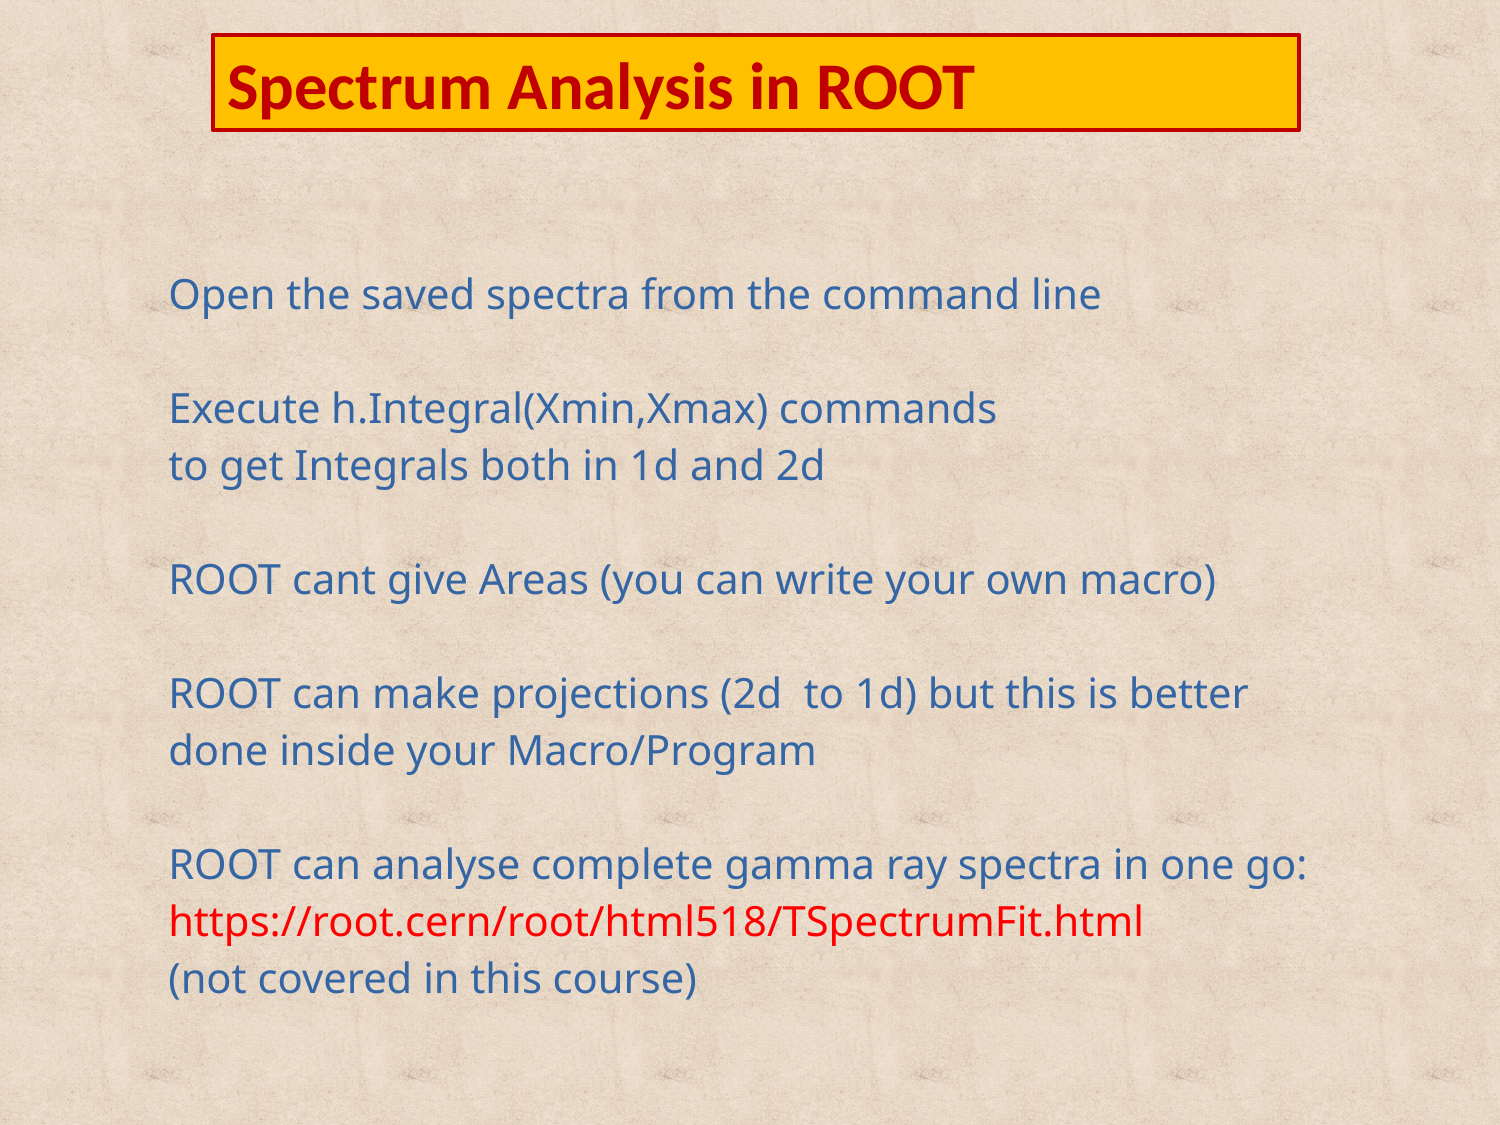

Spectrum Analysis in ROOT
Open the saved spectra from the command line
Execute h.Integral(Xmin,Xmax) commands
to get Integrals both in 1d and 2d
ROOT cant give Areas (you can write your own macro)
ROOT can make projections (2d to 1d) but this is better done inside your Macro/Program
ROOT can analyse complete gamma ray spectra in one go:
https://root.cern/root/html518/TSpectrumFit.html
(not covered in this course)